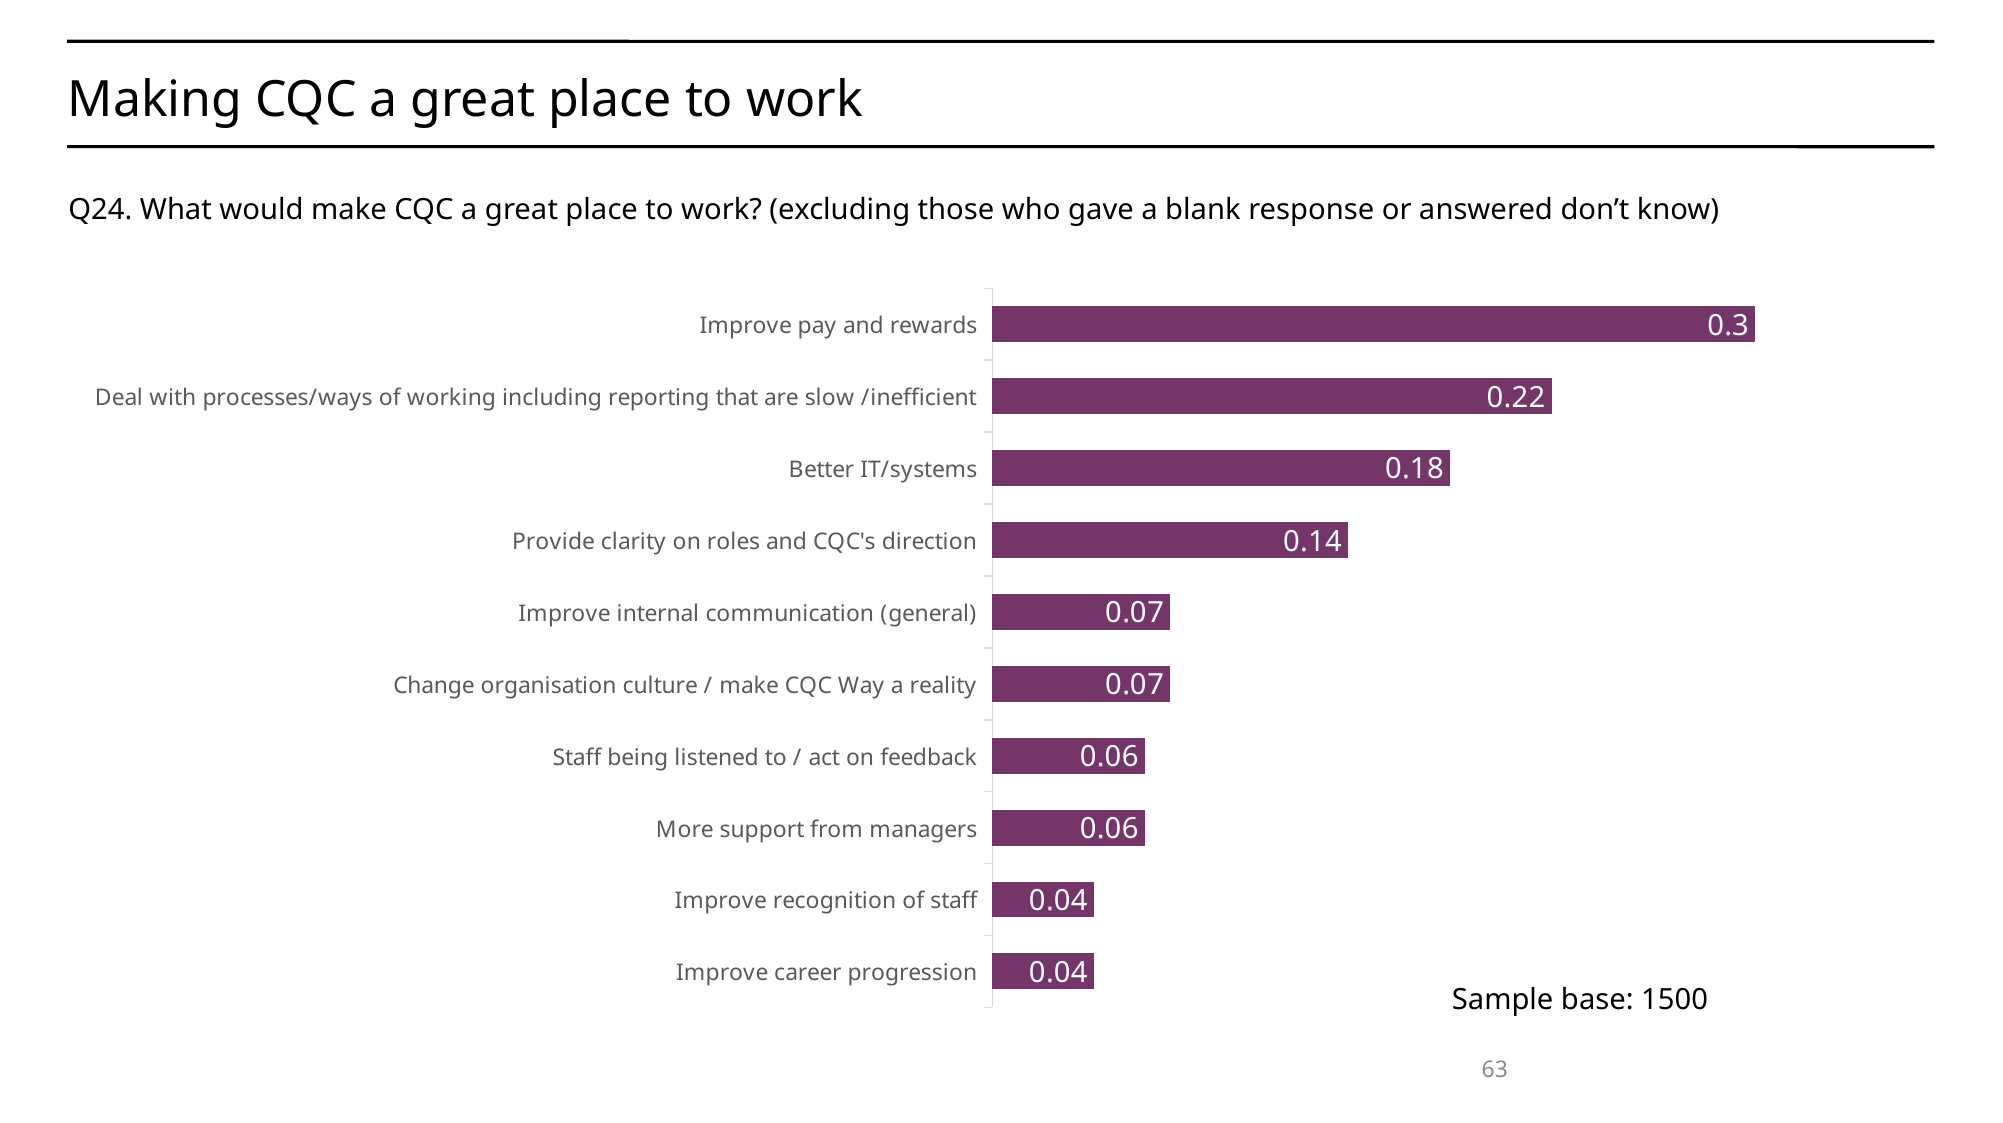

# Making CQC a great place to work
Q24. What would make CQC a great place to work? (excluding those who gave a blank response or answered don’t know)
### Chart
| Category | x |
|---|---|
| Improve pay and rewards | 0.3 |
| Deal with processes/ways of working including reporting that are slow /inefficient | 0.22 |
| Better IT/systems | 0.18 |
| Provide clarity on roles and CQC's direction | 0.14 |
| Improve internal communication (general) | 0.07 |
| Change organisation culture / make CQC Way a reality | 0.07 |
| Staff being listened to / act on feedback | 0.06 |
| More support from managers | 0.06 |
| Improve recognition of staff | 0.04 |
| Improve career progression | 0.04 |Sample base: 1500